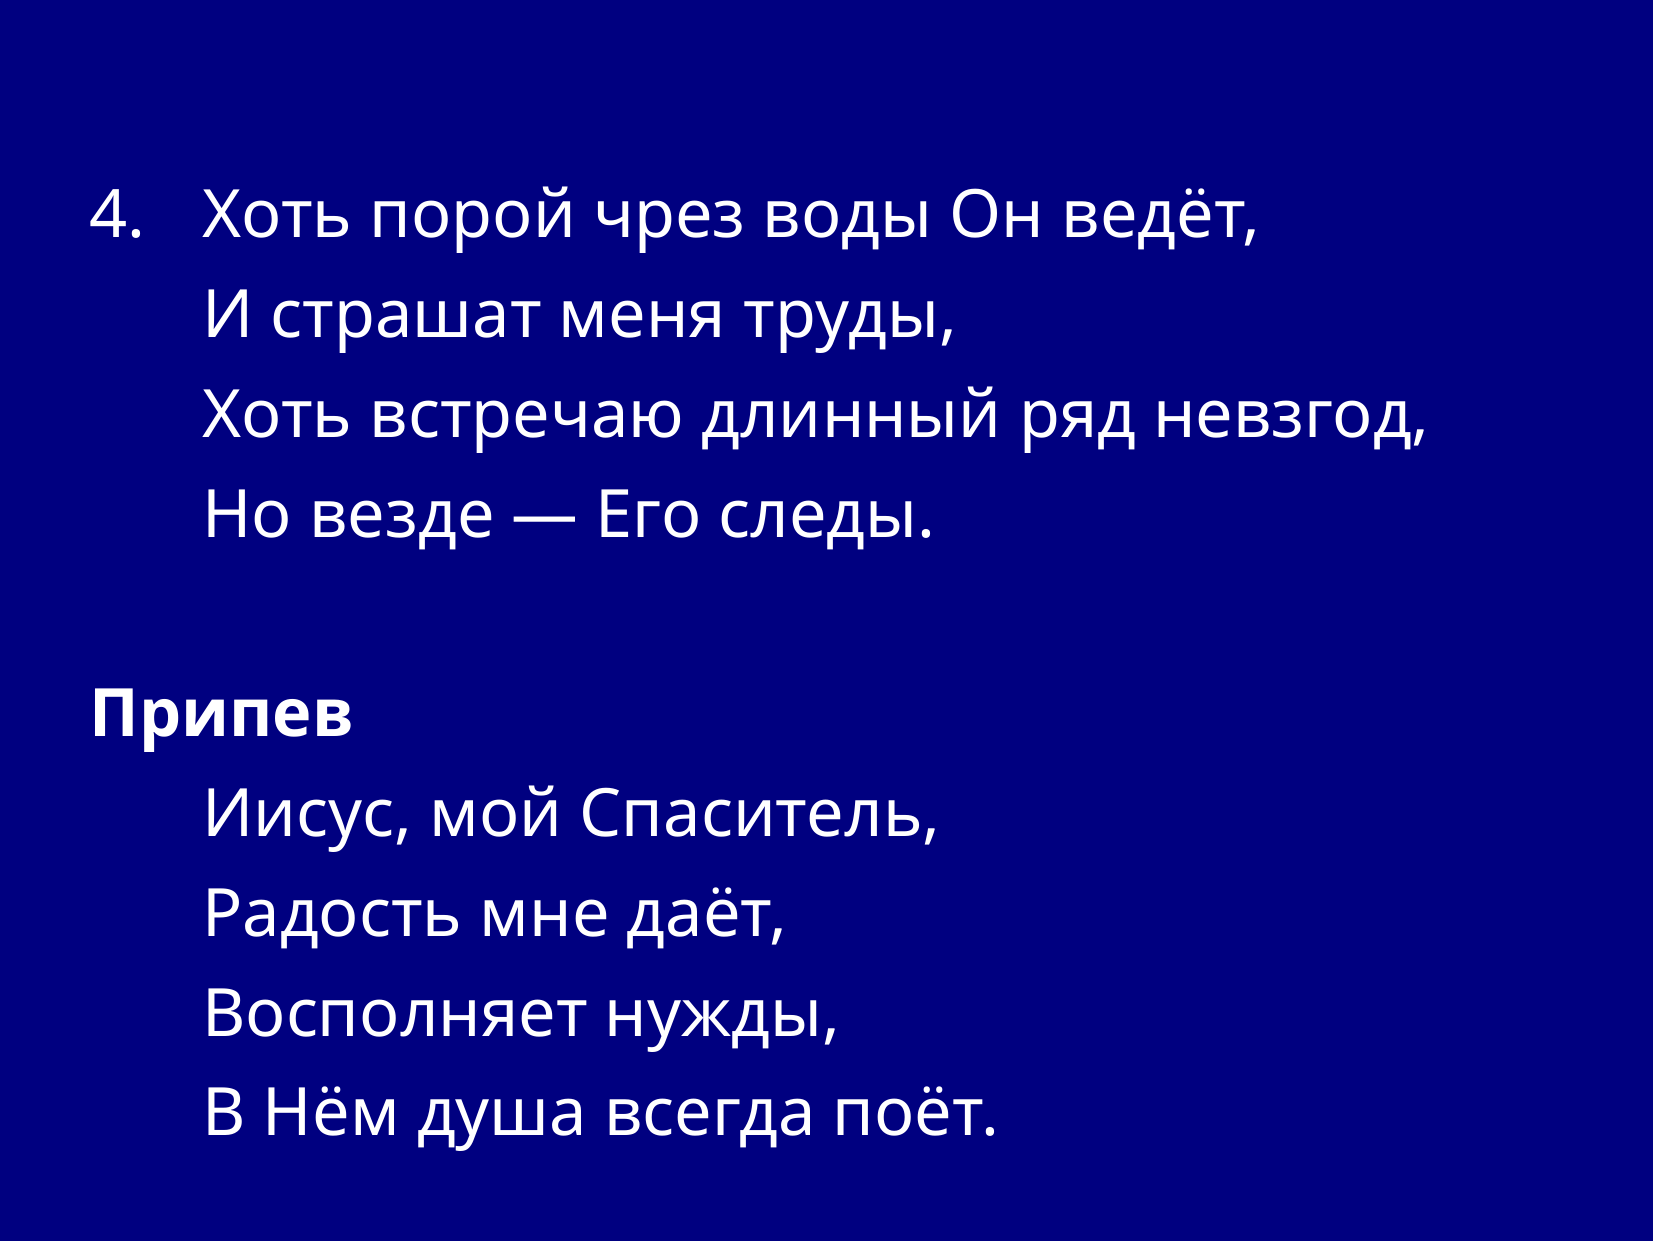

4.	Хоть порой чрез воды Он ведёт,
	И страшат меня труды,
	Хоть встречаю длинный ряд невзгод,
	Но везде — Его следы.
Припев
	Иисус, мой Спаситель,
	Радость мне даёт,
	Восполняет нужды,
	В Нём душа всегда поёт.